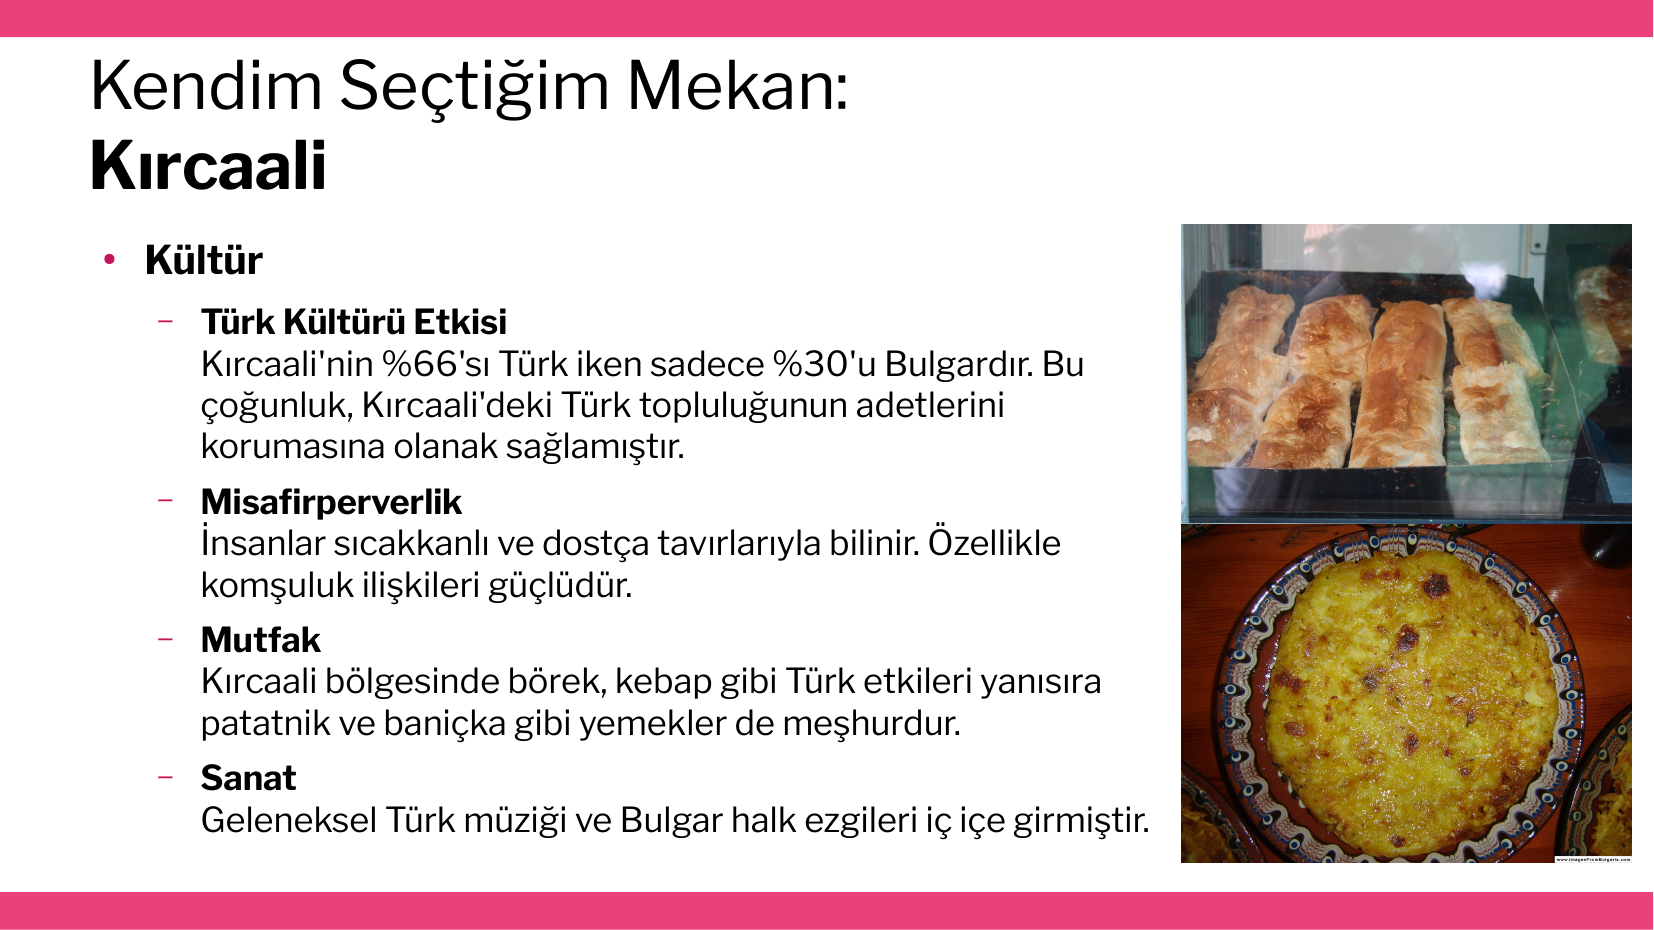

# Kendim Seçtiğim Mekan: Kırcaali
Kültür
Türk Kültürü Etkisi
Kırcaali'nin %66'sı Türk iken sadece %30'u Bulgardır. Bu çoğunluk, Kırcaali'deki Türk topluluğunun adetlerini korumasına olanak sağlamıştır.
Misafirperverlik
İnsanlar sıcakkanlı ve dostça tavırlarıyla bilinir. Özellikle komşuluk ilişkileri güçlüdür.
Mutfak
Kırcaali bölgesinde börek, kebap gibi Türk etkileri yanısıra patatnik ve baniçka gibi yemekler de meşhurdur.
Sanat
Geleneksel Türk müziği ve Bulgar halk ezgileri iç içe girmiştir.